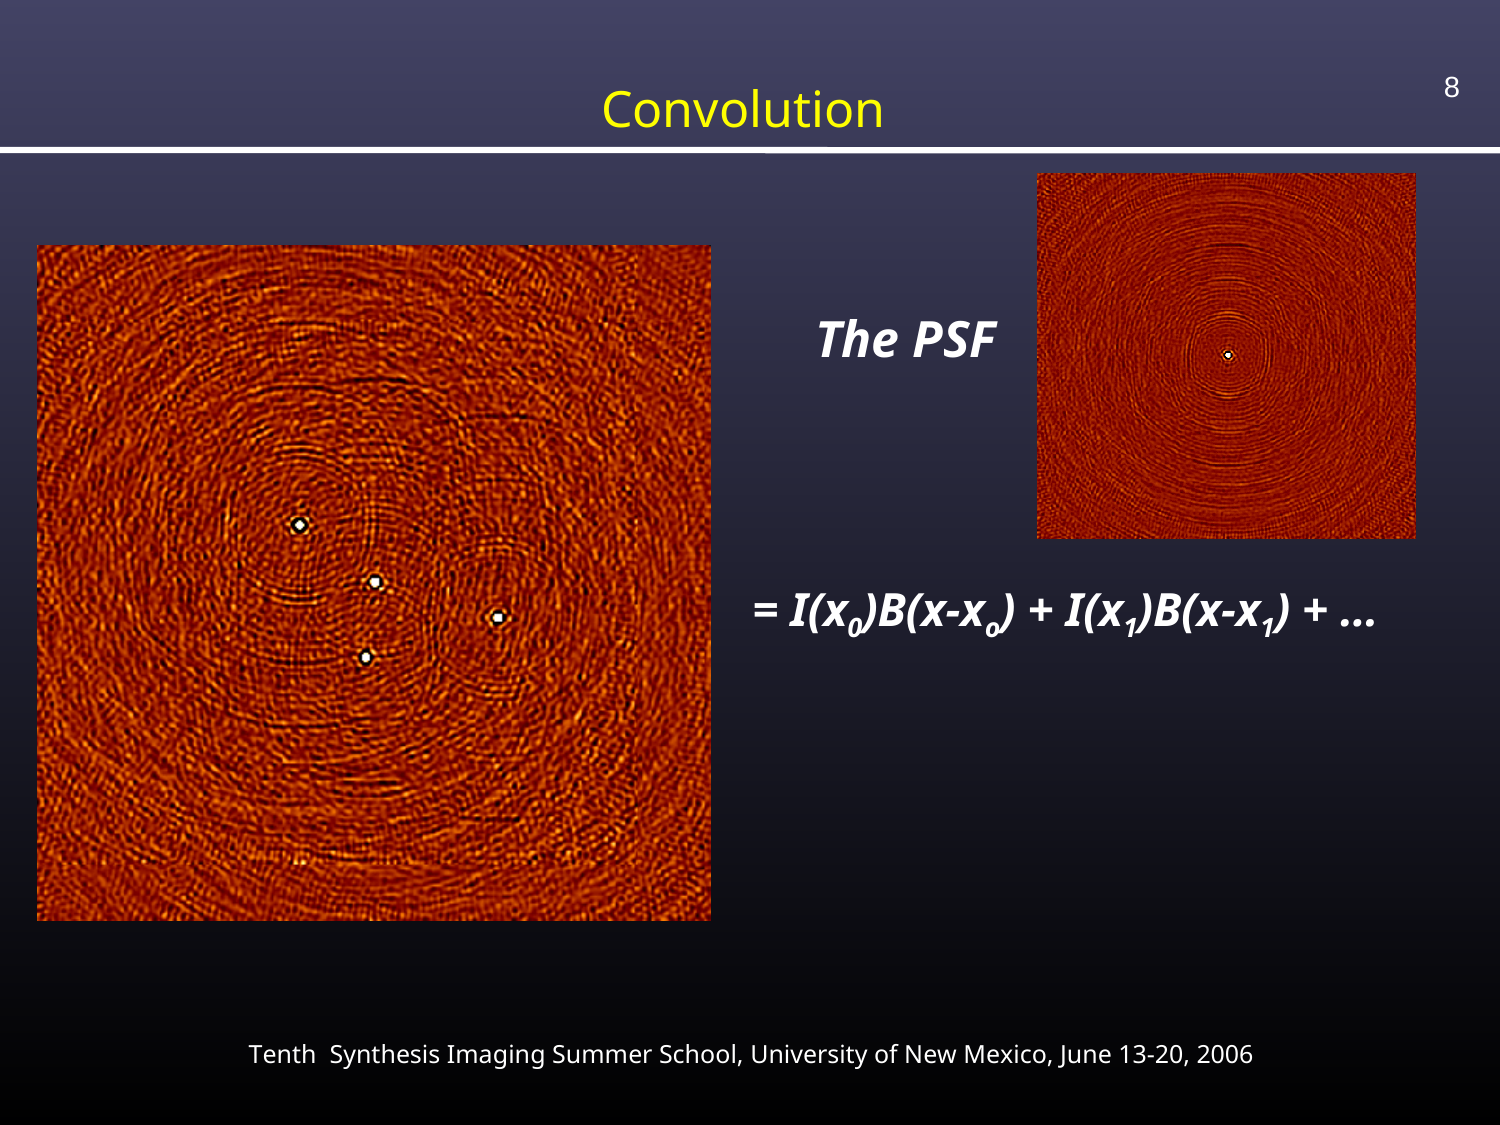

# Convolution
The PSF
= I(x0)B(x-xo) + I(x1)B(x-x1) + …